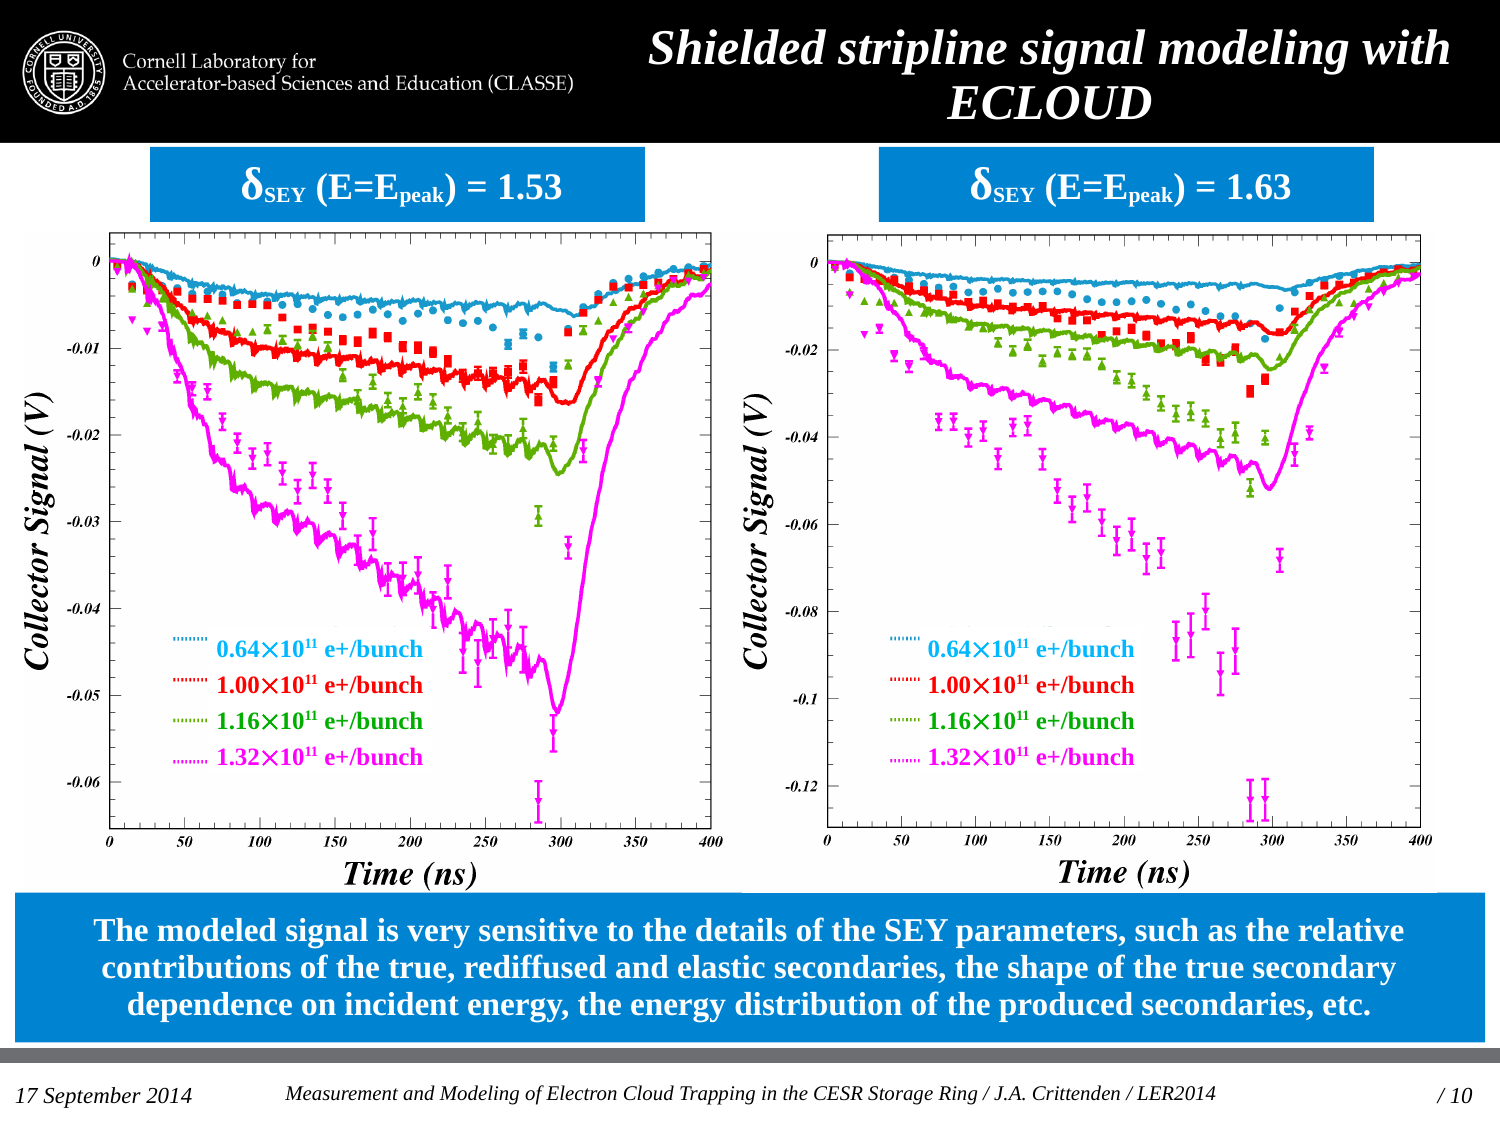

# Shielded stripline signal modeling with ECLOUD
 δSEY (E=Epeak) = 1.53
 δSEY (E=Epeak) = 1.63
0.641011 e+/bunch
1.001011 e+/bunch
1.161011 e+/bunch
1.321011 e+/bunch
0.641011 e+/bunch
1.001011 e+/bunch
1.161011 e+/bunch
1.321011 e+/bunch
The modeled signal is very sensitive to the details of the SEY parameters, such as the relative contributions of the true, rediffused and elastic secondaries, the shape of the true secondary dependence on incident energy, the energy distribution of the produced secondaries, etc.